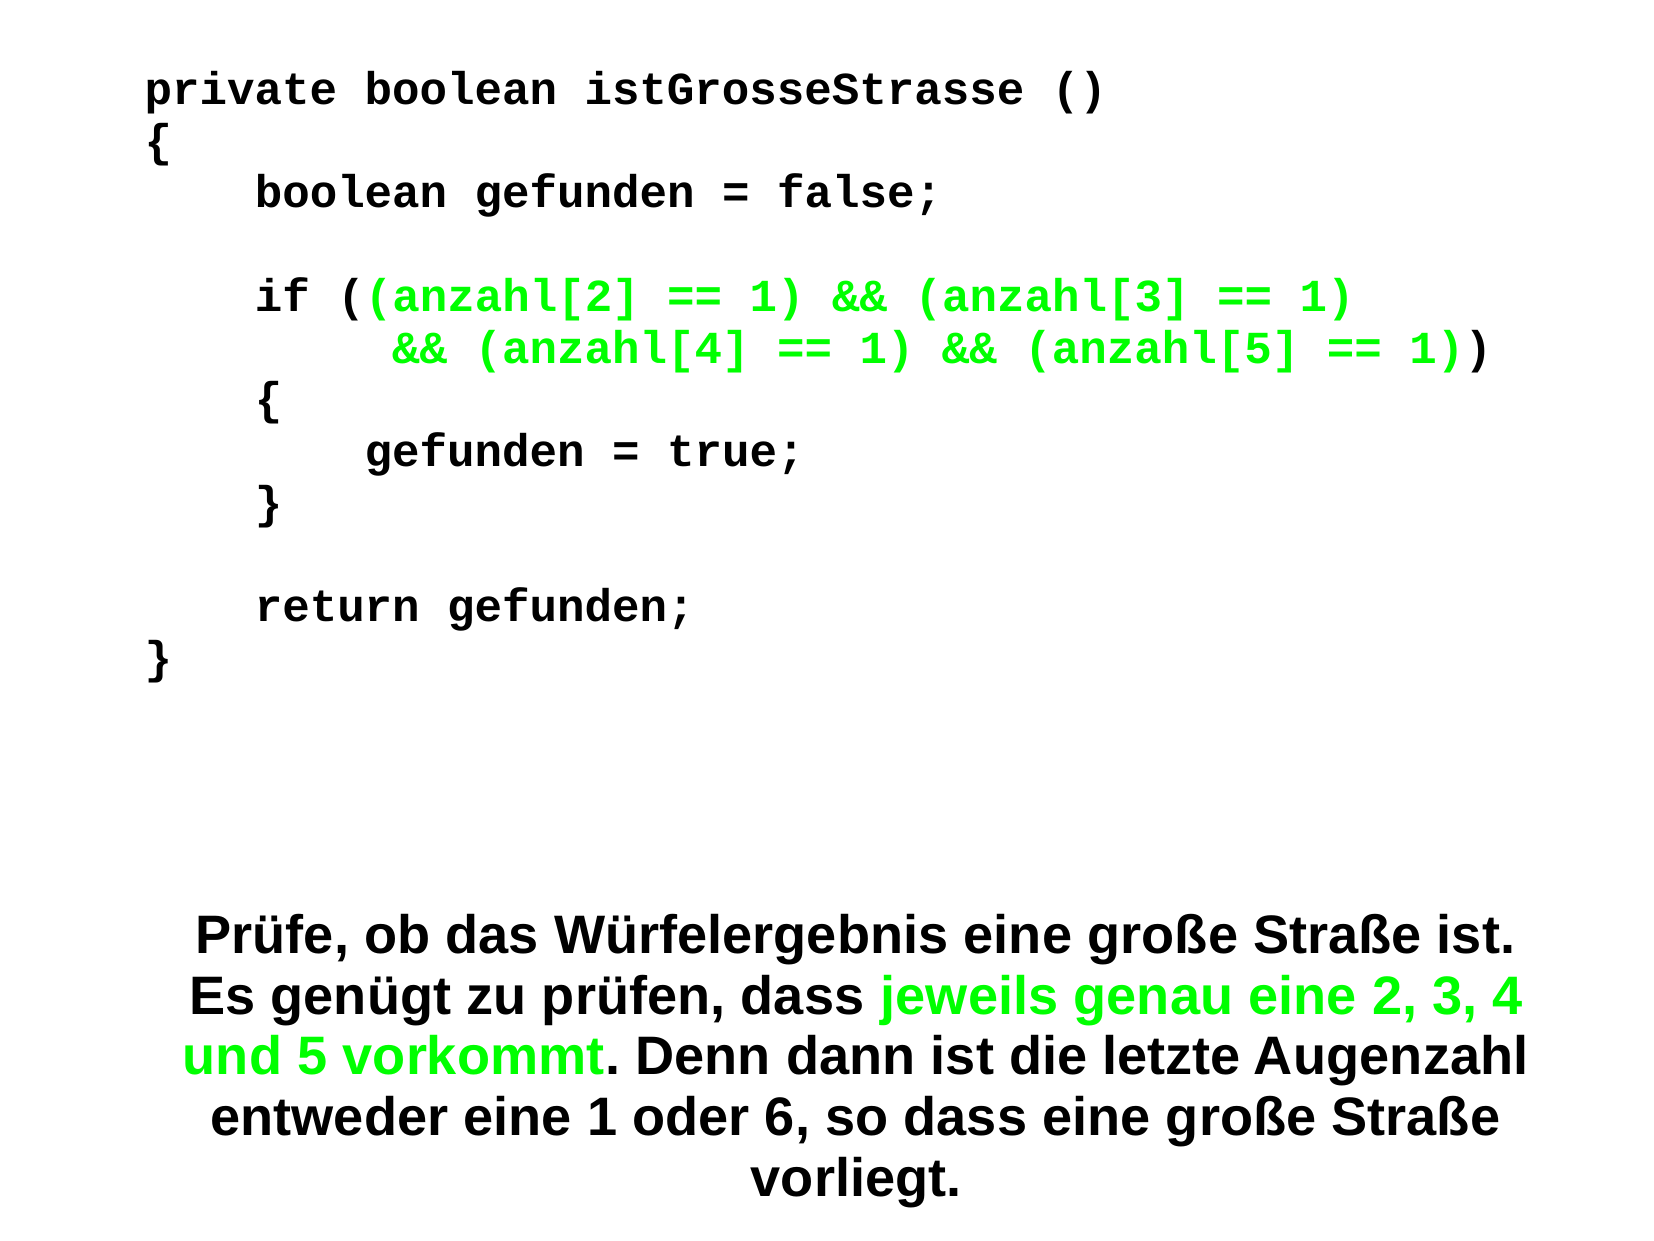

private boolean istGrosseStrasse ()
{
 boolean gefunden = false;
 if ((anzahl[2] == 1) && (anzahl[3] == 1)
 && (anzahl[4] == 1) && (anzahl[5] == 1))
 {
 gefunden = true;
 }
 return gefunden;
}
Prüfe, ob das Würfelergebnis eine große Straße ist.
Es genügt zu prüfen, dass jeweils genau eine 2, 3, 4 und 5 vorkommt. Denn dann ist die letzte Augenzahl entweder eine 1 oder 6, so dass eine große Straße vorliegt.